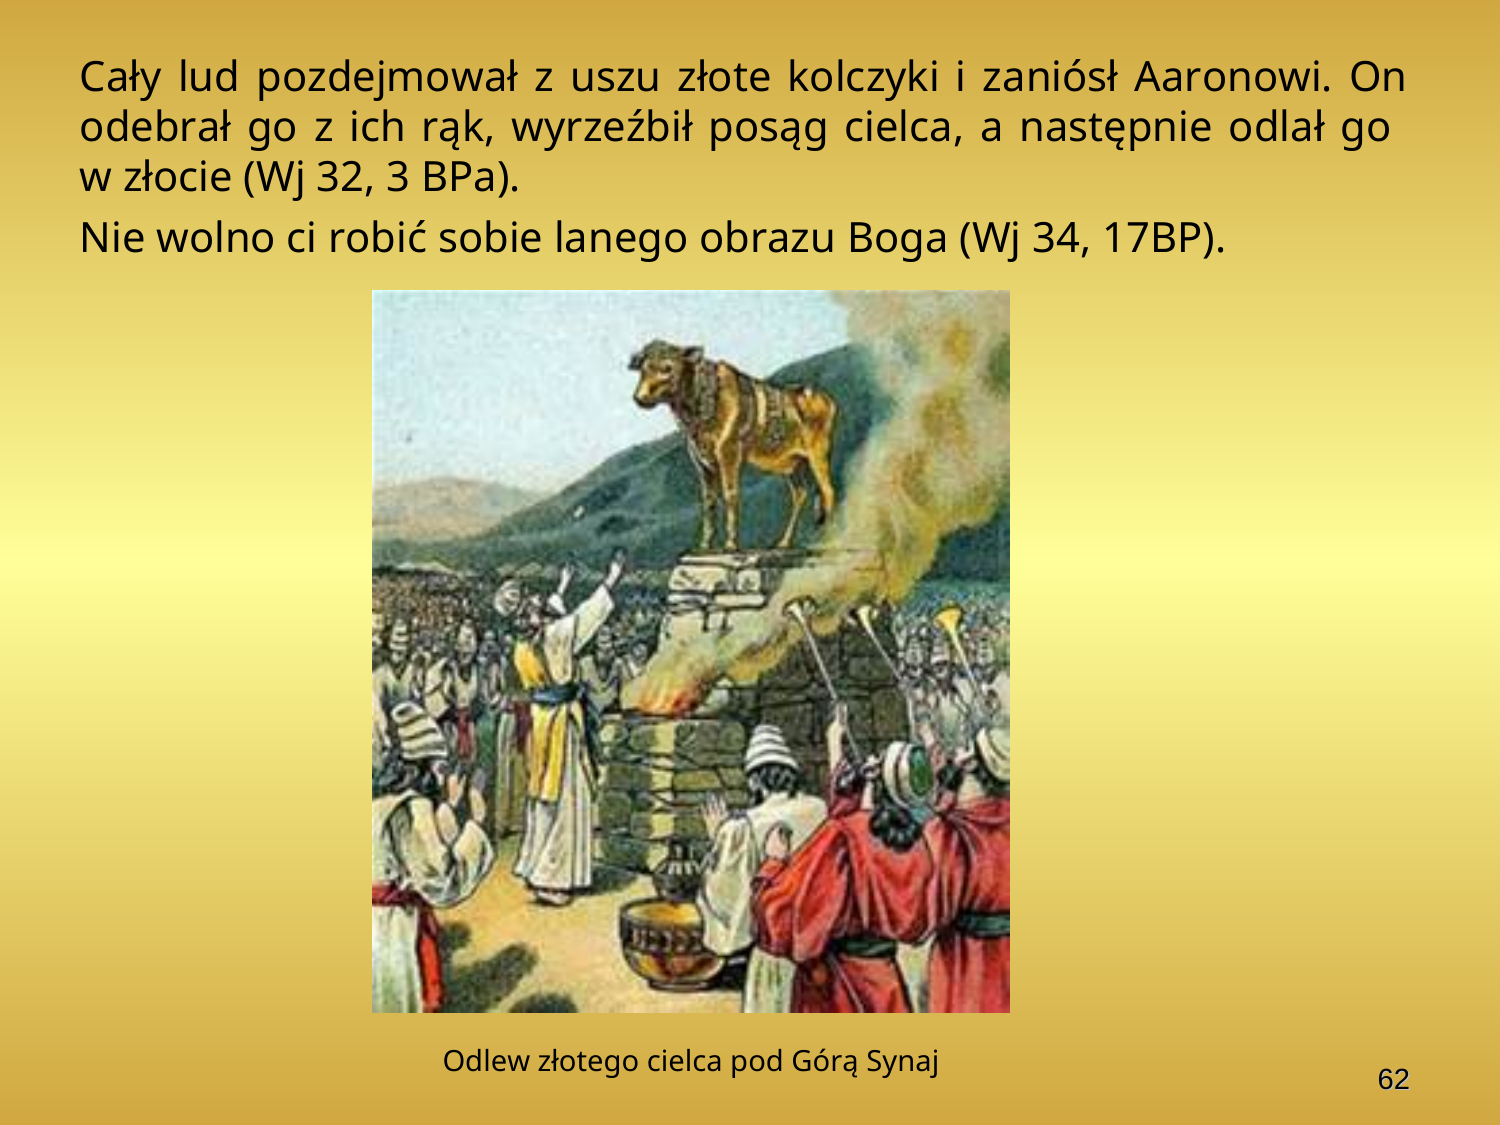

# Cały lud pozdejmował z uszu złote kolczyki i zaniósł Aaronowi. On odebrał go z ich rąk, wyrzeźbił posąg cielca, a następnie odlał go w złocie (Wj 32, 3 BPa).
Nie wolno ci robić sobie lanego obrazu Boga (Wj 34, 17BP).
Odlew złotego cielca pod Górą Synaj